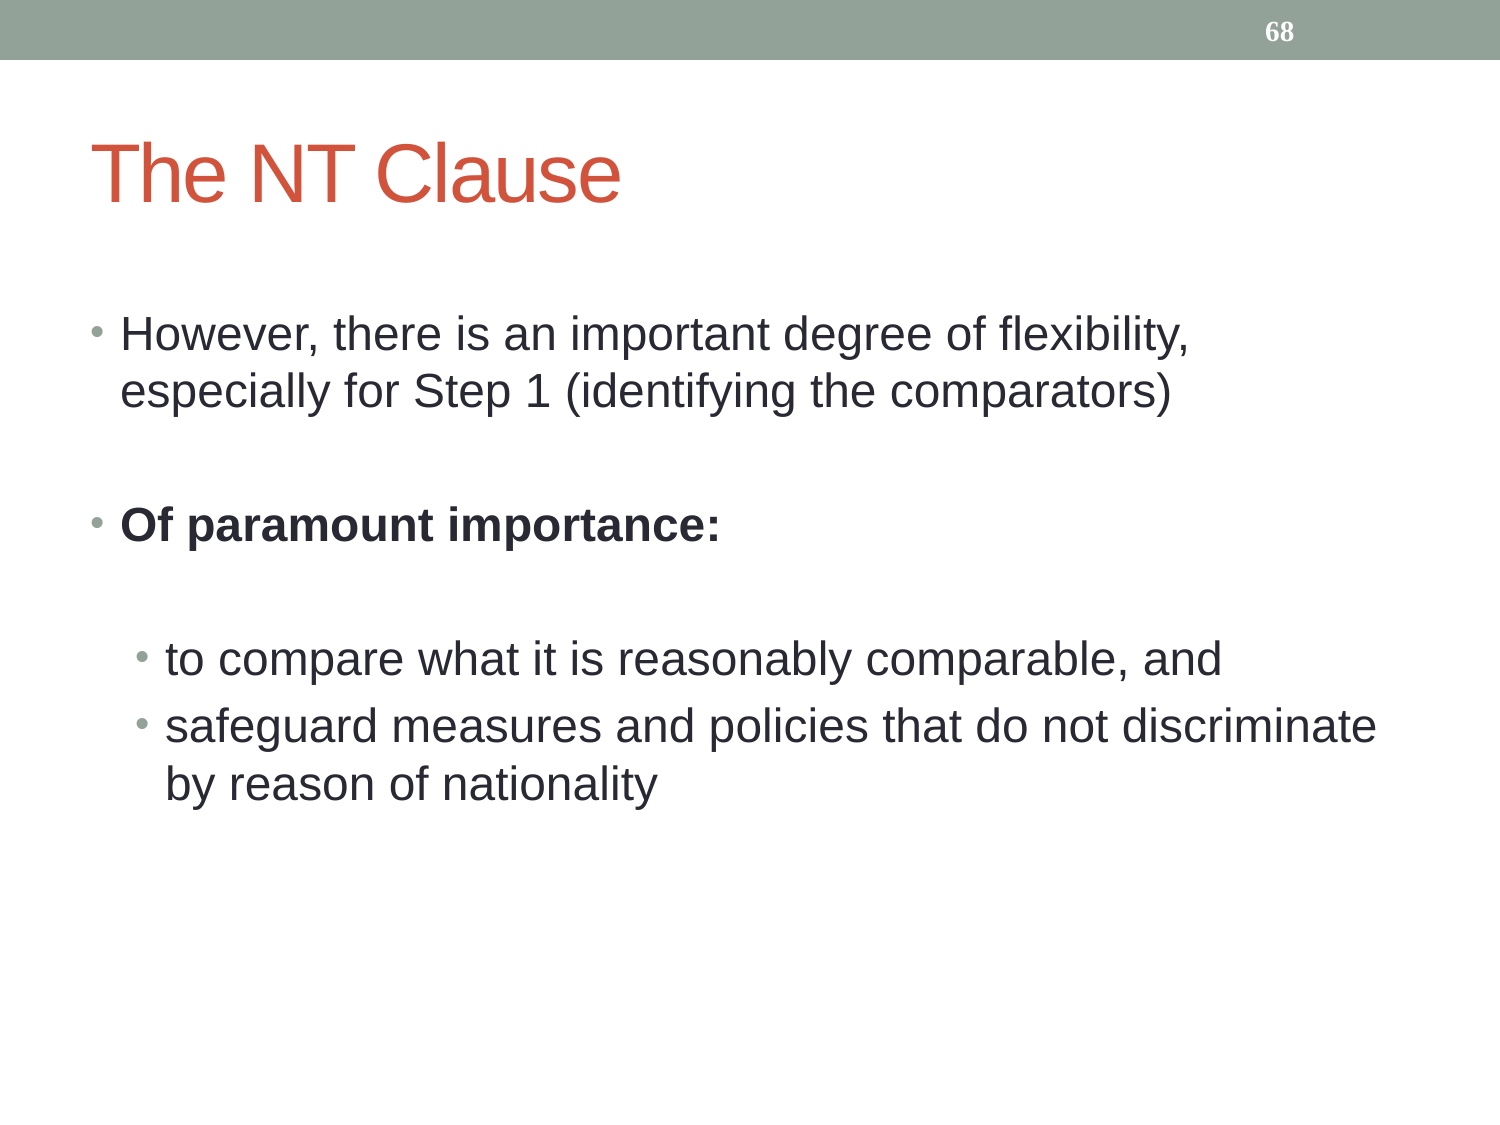

# The NT Clause
However, there is an important degree of flexibility, especially for Step 1 (identifying the comparators)
Of paramount importance:
to compare what it is reasonably comparable, and
safeguard measures and policies that do not discriminate by reason of nationality